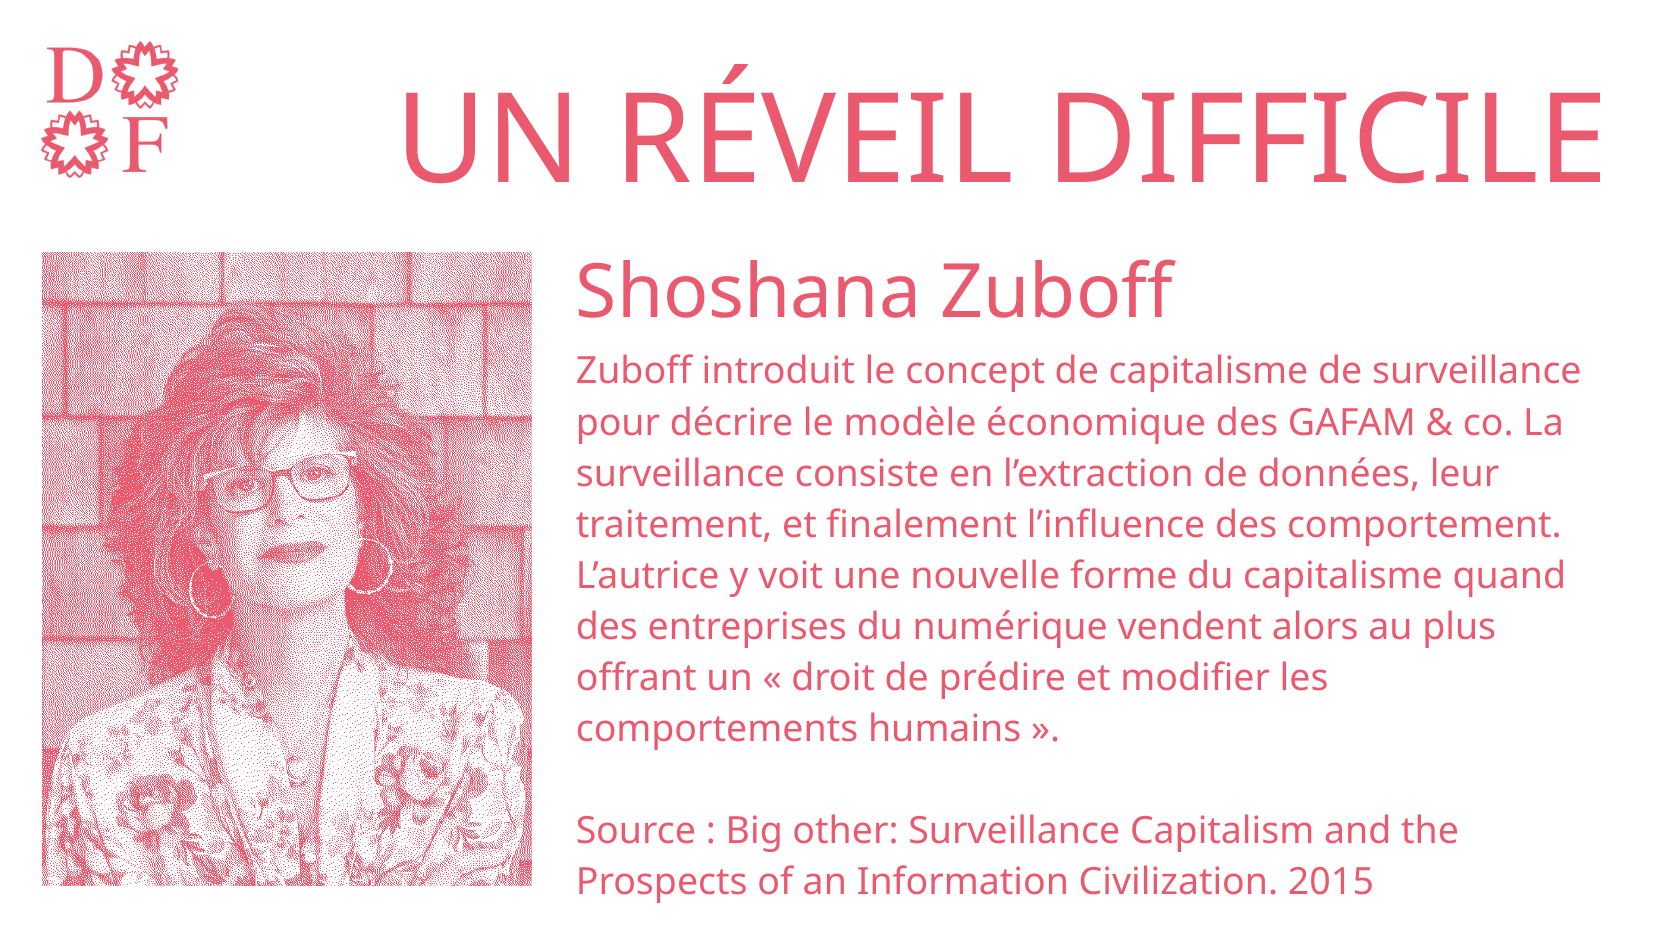

UN RÉVEIL DIFFICILE
Shoshana Zuboff
Zuboff introduit le concept de capitalisme de surveillance pour décrire le modèle économique des GAFAM & co. La surveillance consiste en l’extraction de données, leur traitement, et finalement l’influence des comportement. L’autrice y voit une nouvelle forme du capitalisme quand des entreprises du numérique vendent alors au plus offrant un « droit de prédire et modifier les comportements humains ».
Source : Big other: Surveillance Capitalism and the Prospects of an Information Civilization. 2015